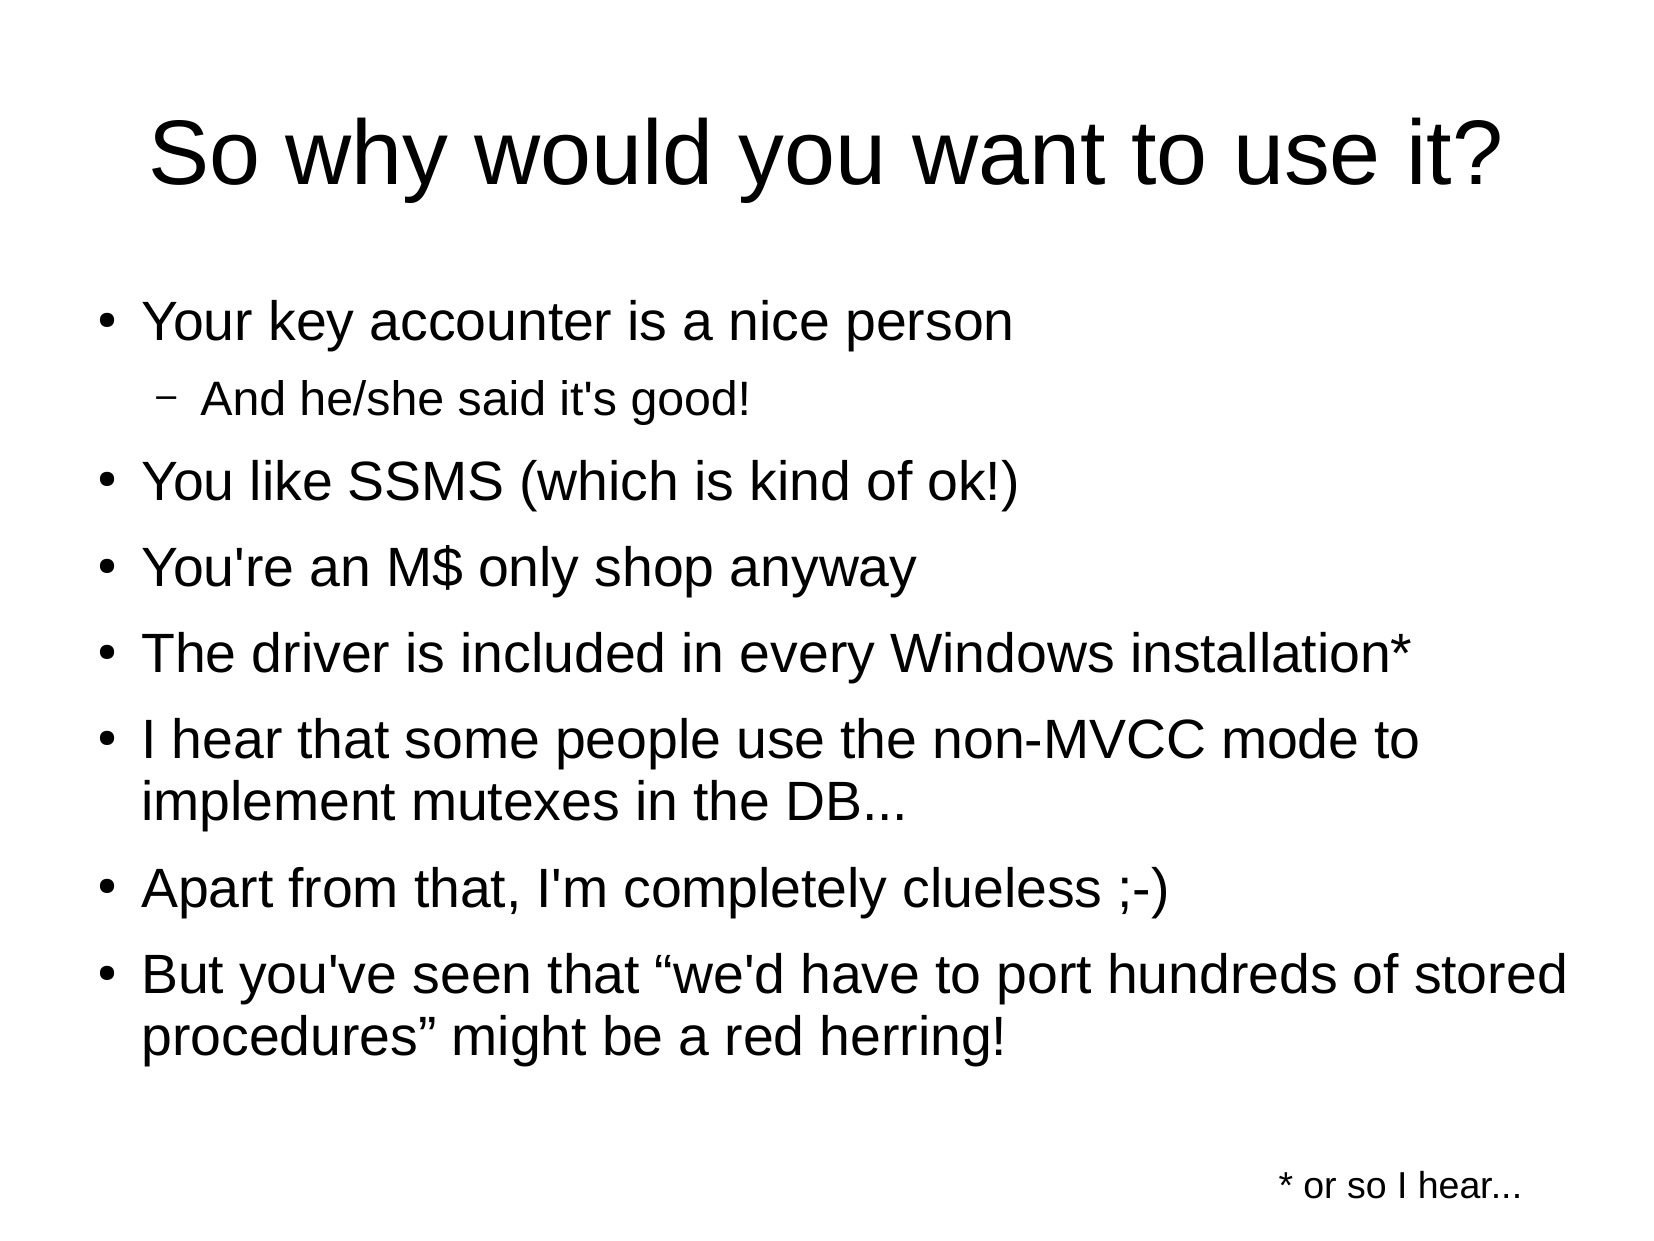

# So why would you want to use it?
Your key accounter is a nice person
And he/she said it's good!
You like SSMS (which is kind of ok!)
You're an M$ only shop anyway
The driver is included in every Windows installation*
I hear that some people use the non-MVCC mode to implement mutexes in the DB...
Apart from that, I'm completely clueless ;-)
But you've seen that “we'd have to port hundreds of stored procedures” might be a red herring!
* or so I hear...